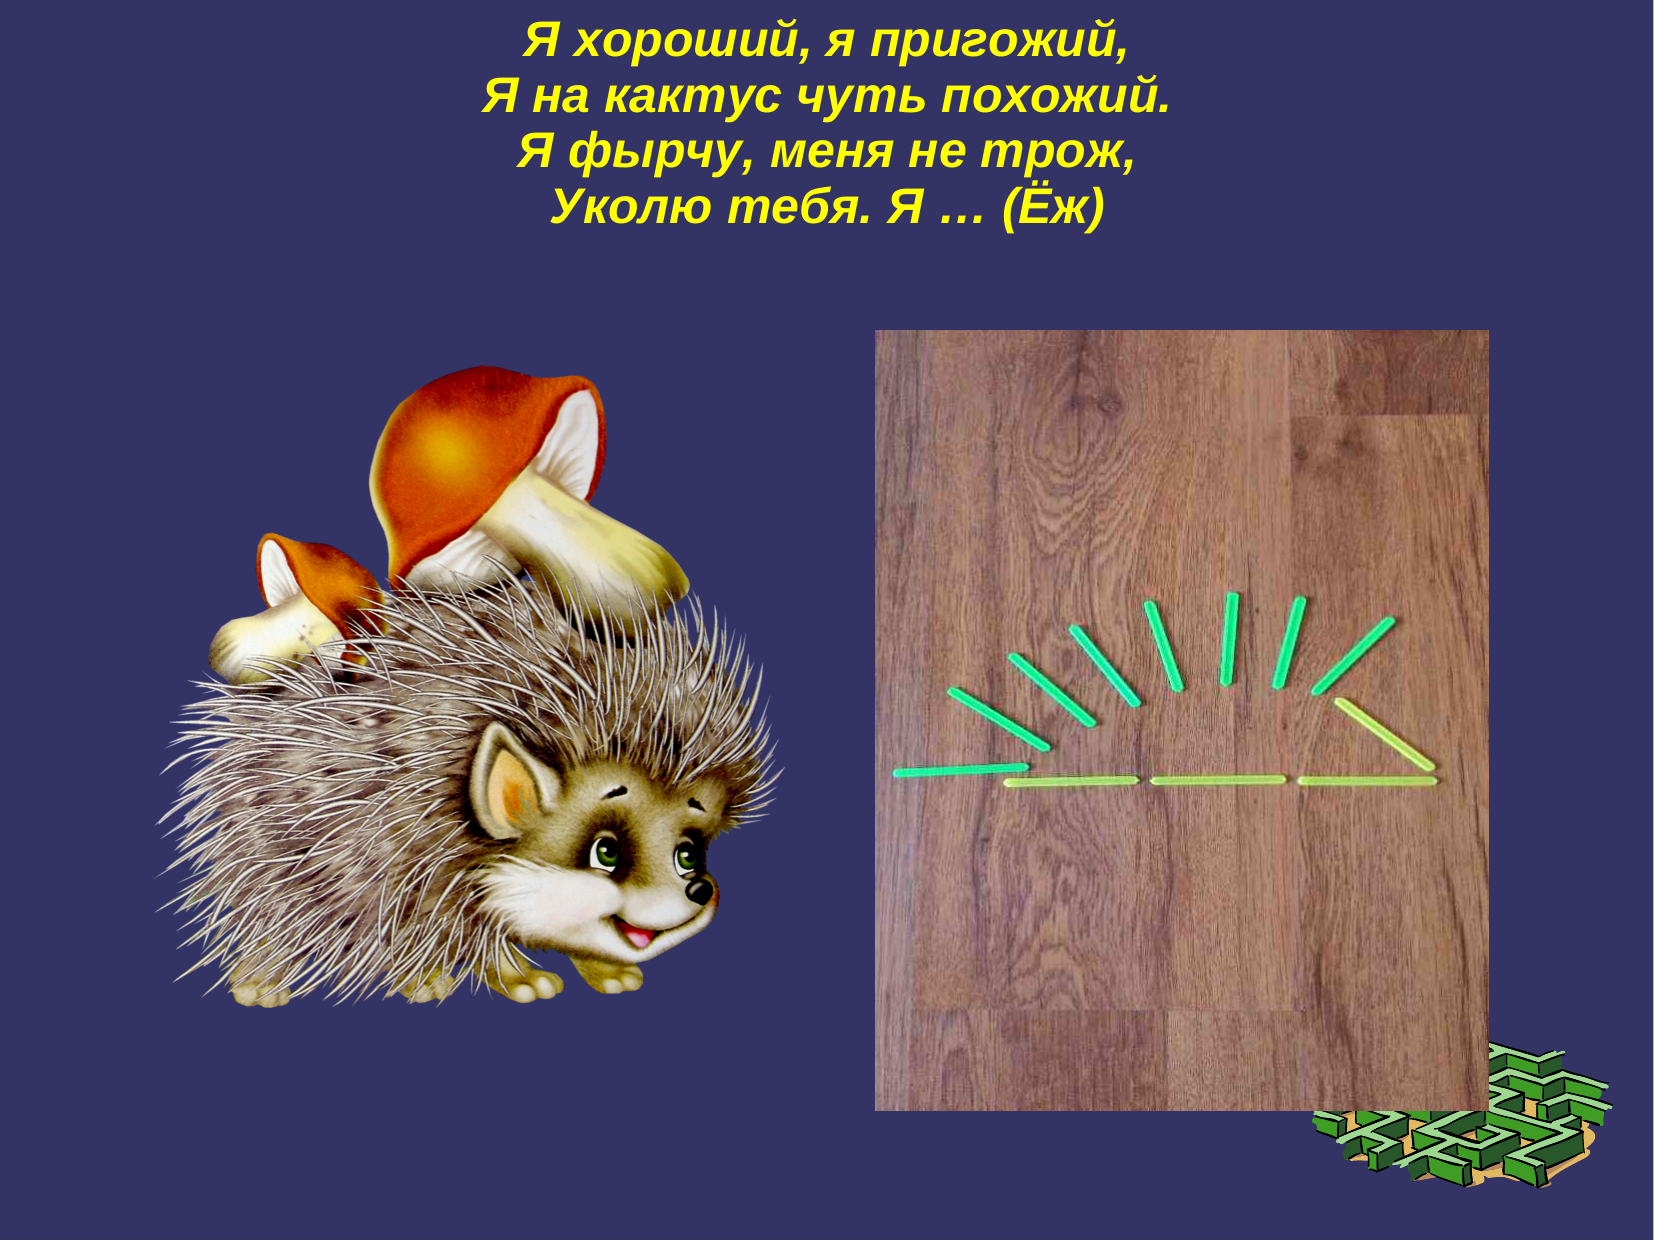

# Я хороший, я пригожий, Я на кактус чуть похожий. Я фырчу, меня не трож, Уколю тебя. Я … (Ёж)